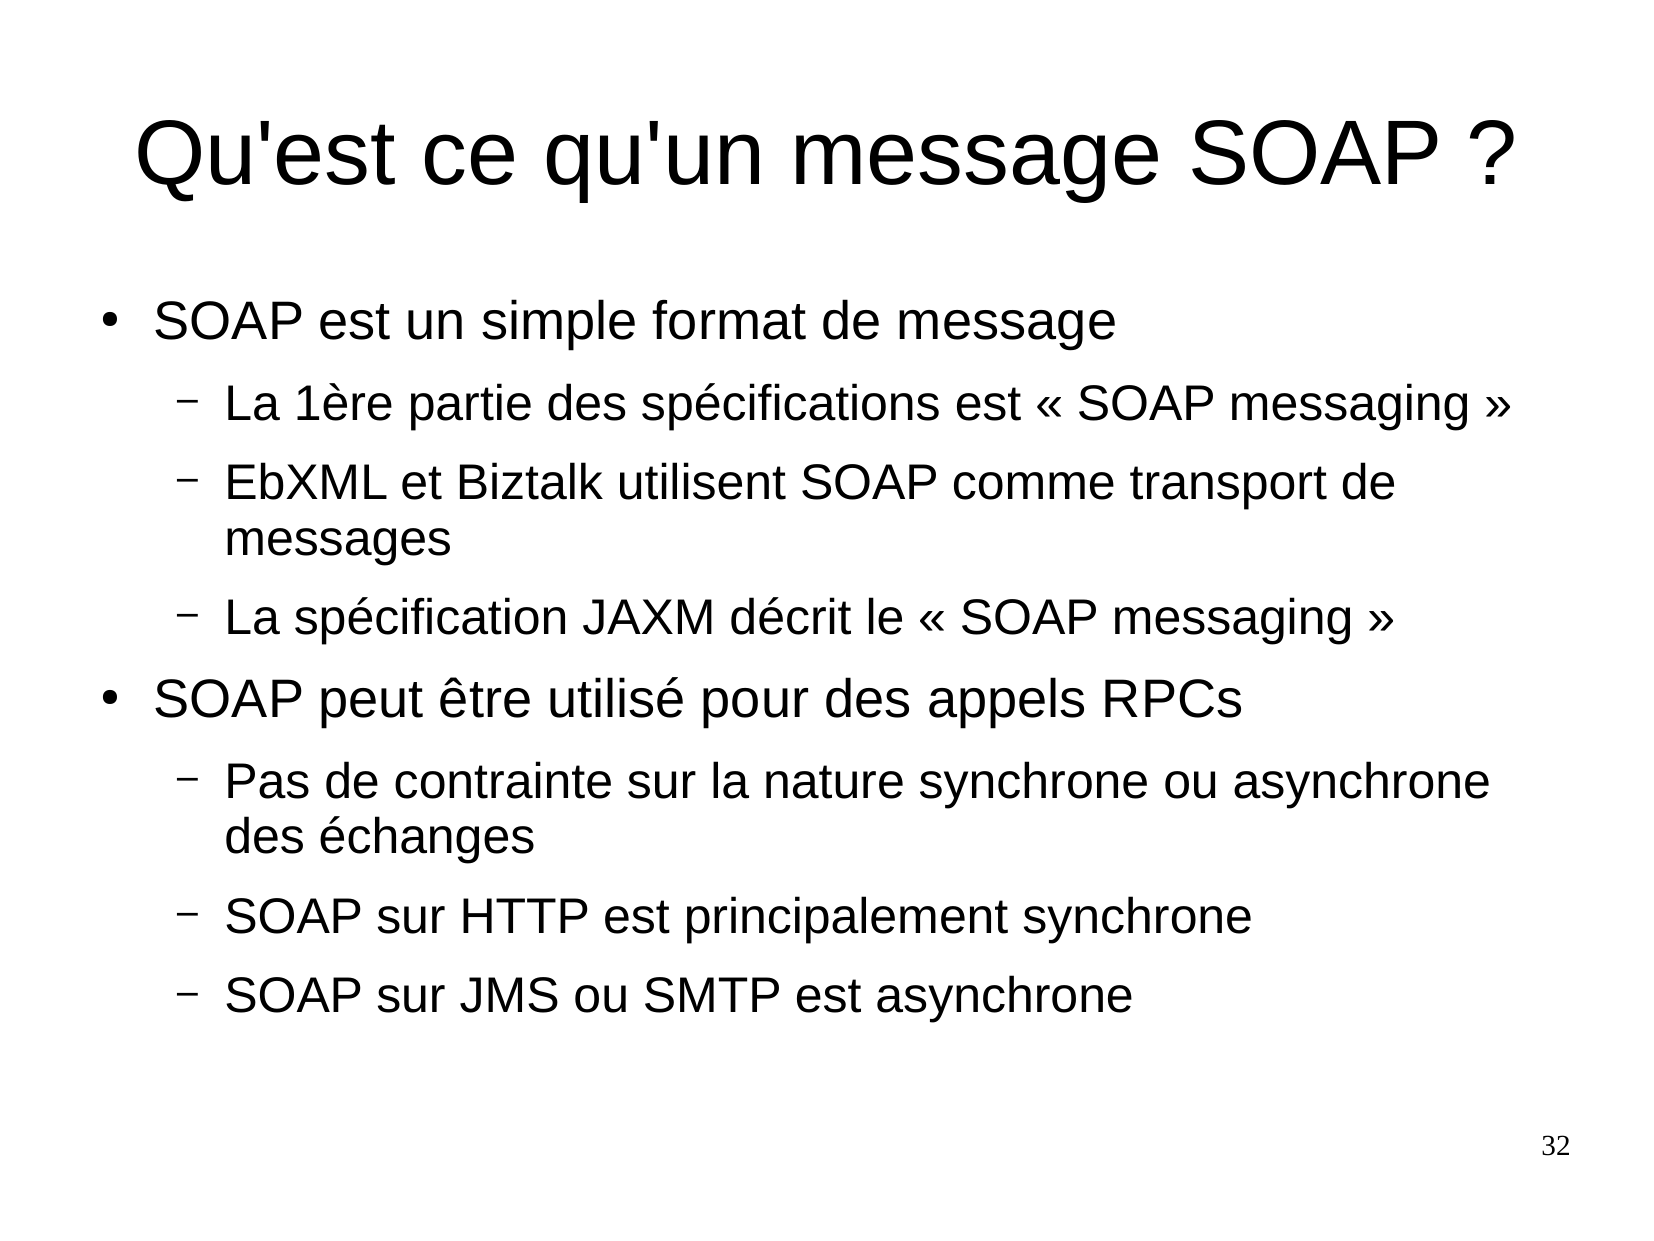

# Qu'est ce qu'un message SOAP ?
SOAP est un simple format de message
La 1ère partie des spécifications est « SOAP messaging »
EbXML et Biztalk utilisent SOAP comme transport de messages
La spécification JAXM décrit le « SOAP messaging »
SOAP peut être utilisé pour des appels RPCs
Pas de contrainte sur la nature synchrone ou asynchrone des échanges
SOAP sur HTTP est principalement synchrone
SOAP sur JMS ou SMTP est asynchrone
32